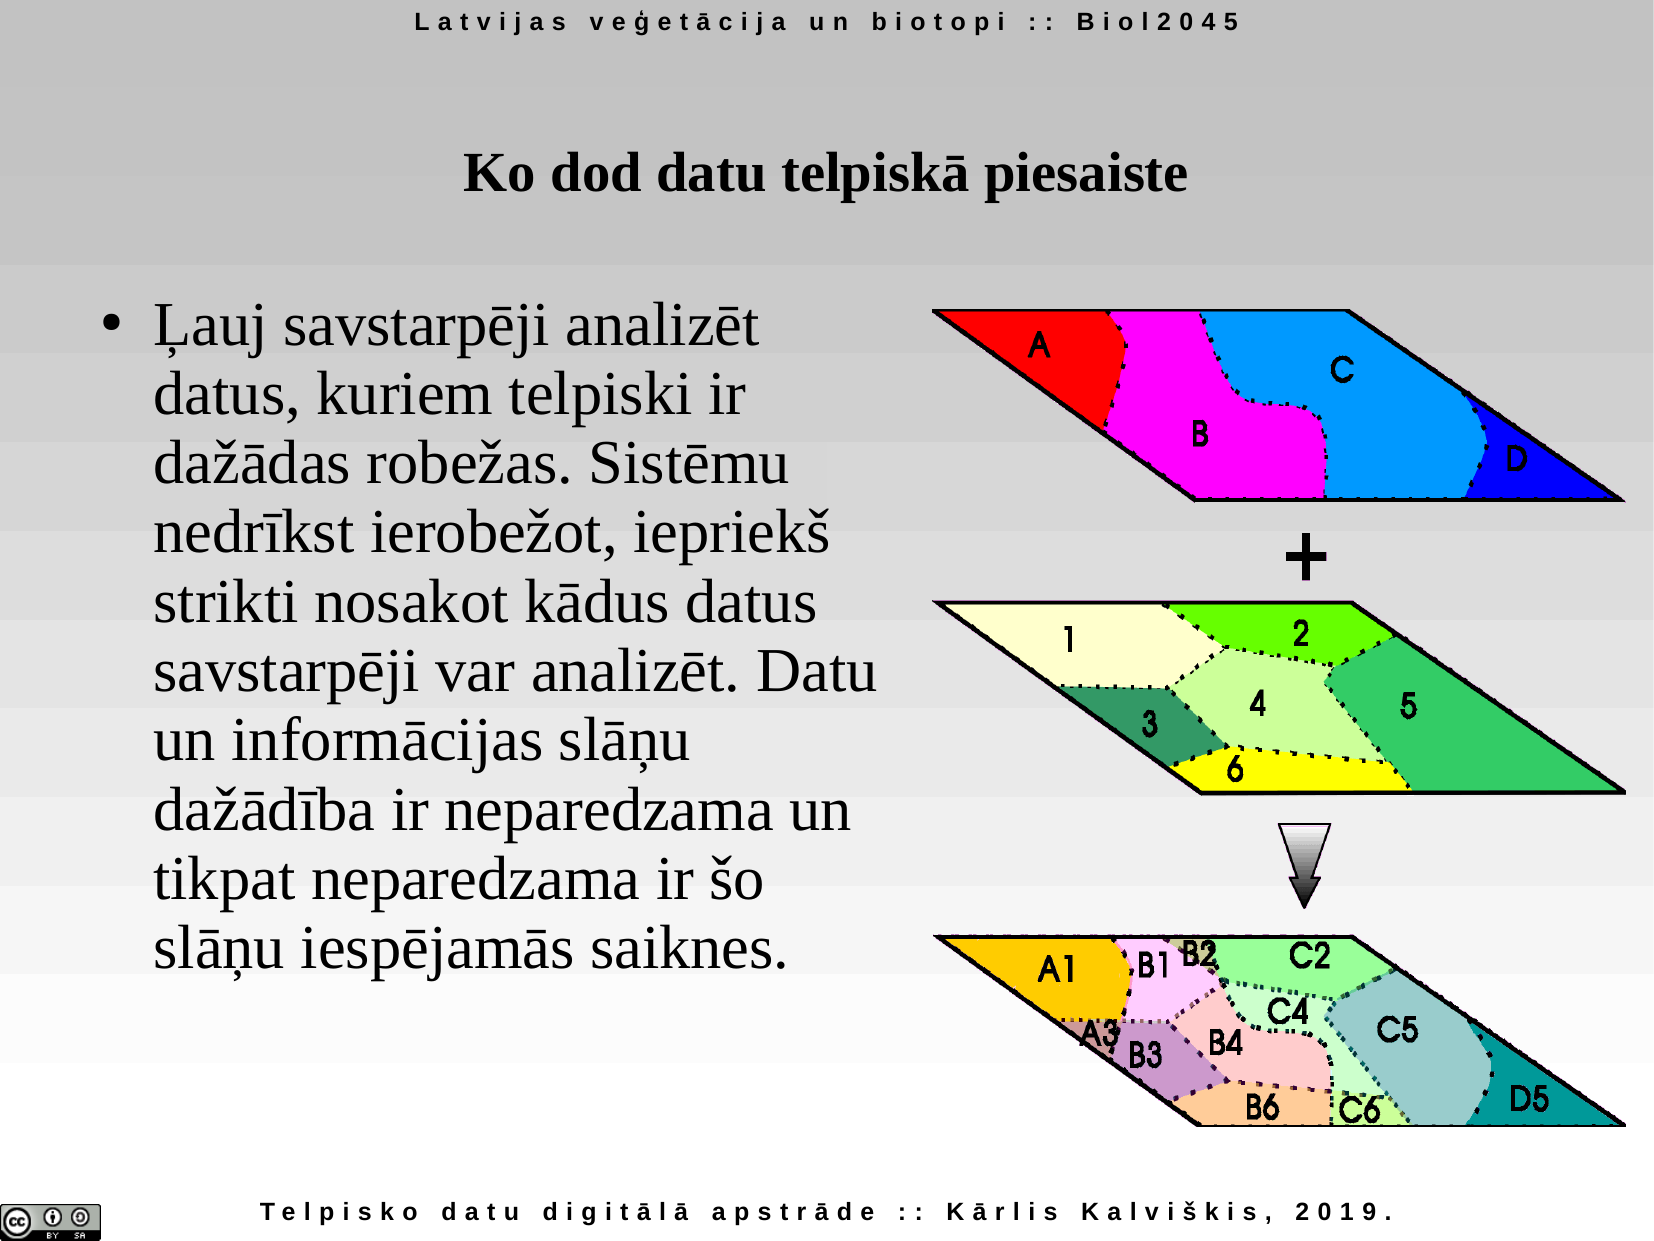

# Ko dod datu telpiskā piesaiste
Ļauj savstarpēji analizēt datus, kuriem telpiski ir dažādas robežas. Sistēmu nedrīkst ierobežot, iepriekš strikti nosakot kādus datus savstarpēji var analizēt. Datu un informācijas slāņu dažādība ir neparedzama un tikpat neparedzama ir šo slāņu iespējamās saiknes.